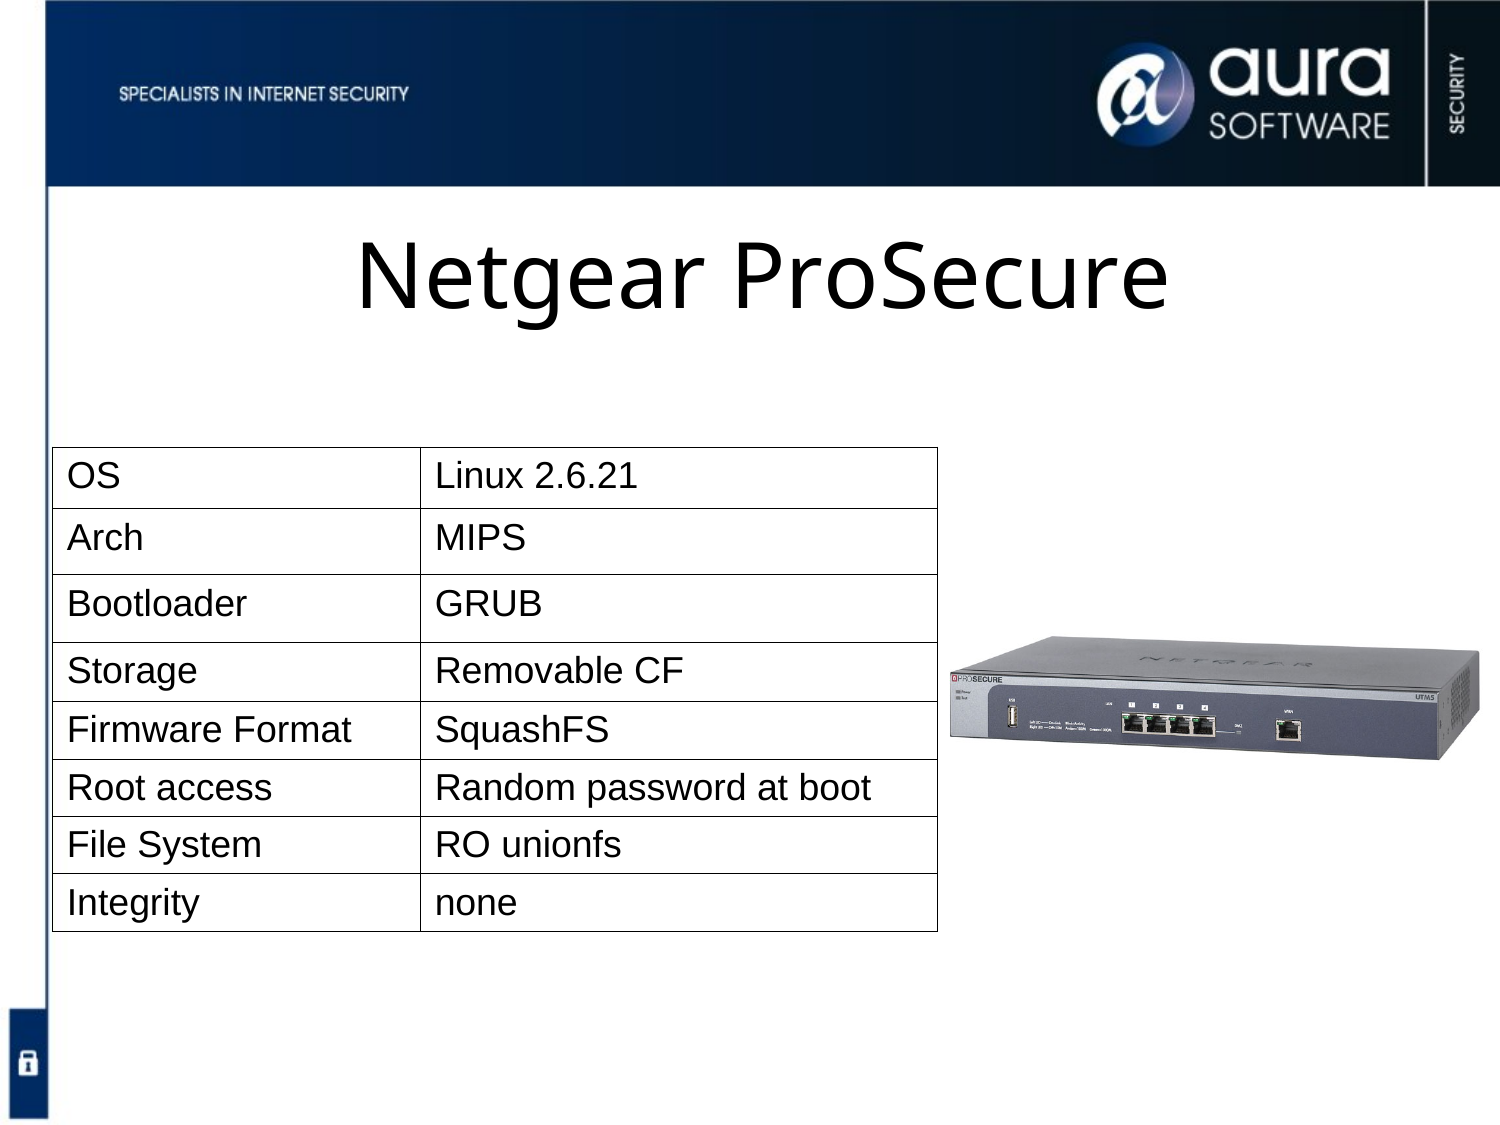

# Netgear ProSecure
| OS | Linux 2.6.21 |
| --- | --- |
| Arch | MIPS |
| Bootloader | GRUB |
| Storage | Removable CF |
| Firmware Format | SquashFS |
| Root access | Random password at boot |
| File System | RO unionfs |
| Integrity | none |